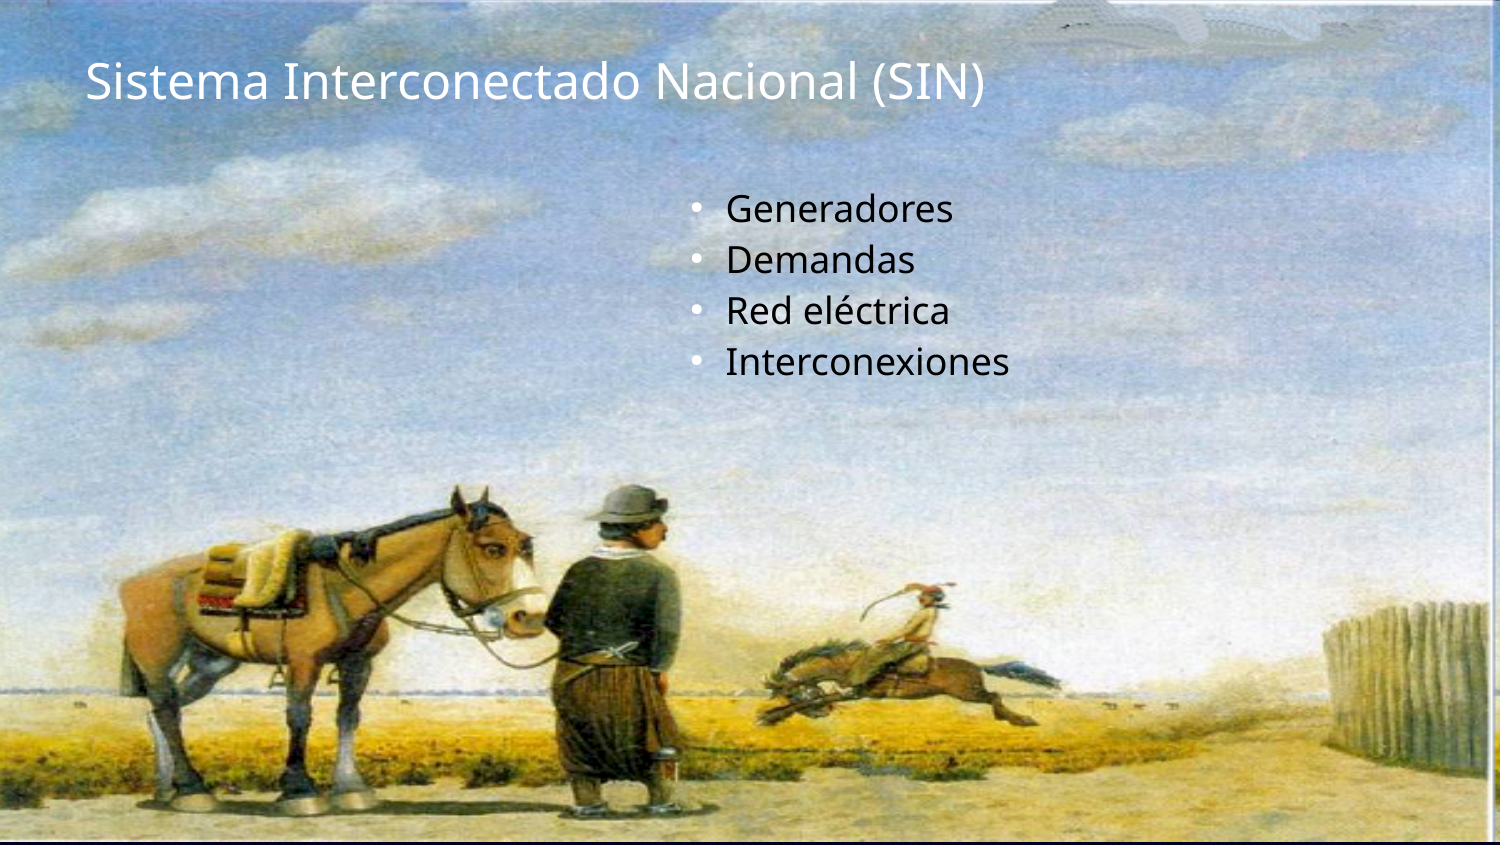

Sistema Interconectado Nacional (SIN)
Generadores
Demandas
Red eléctrica
Interconexiones